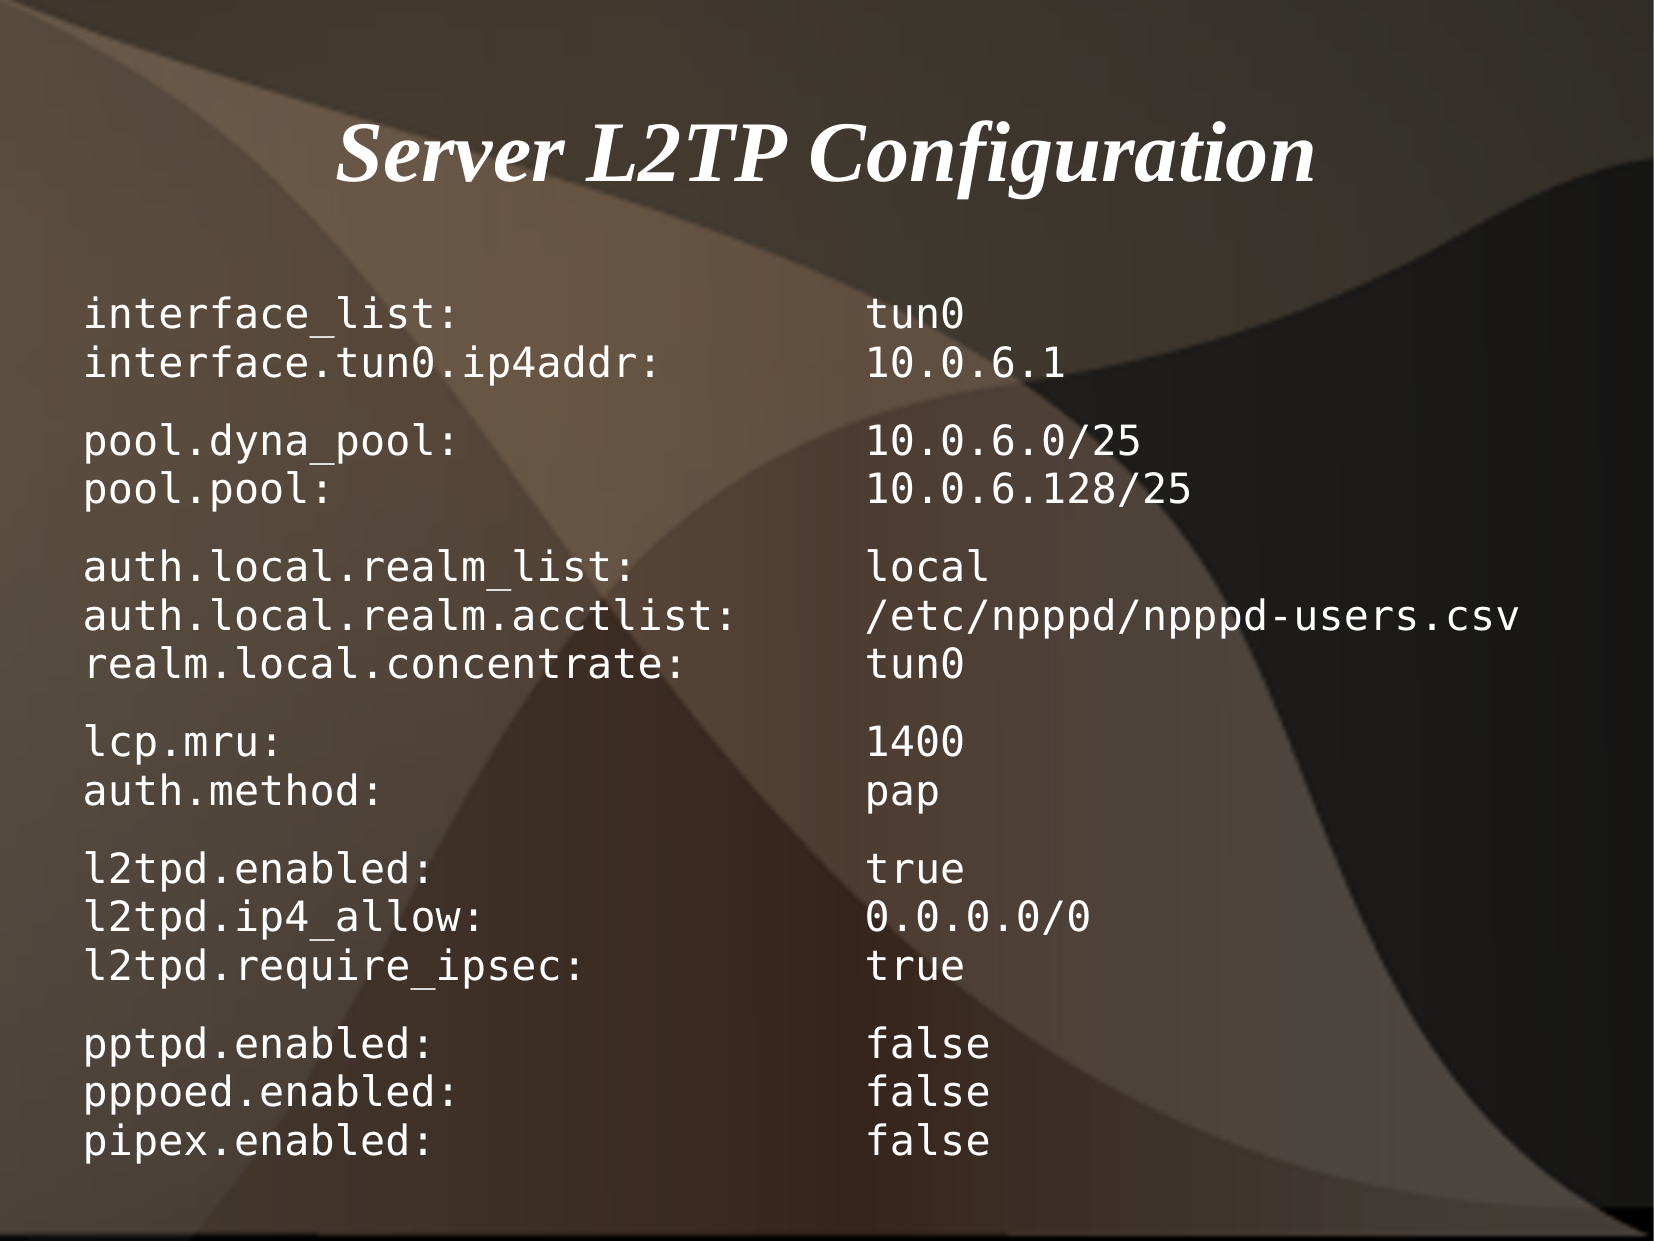

# Server L2TP Configuration
interface_list: tun0
interface.tun0.ip4addr: 10.0.6.1
pool.dyna_pool: 10.0.6.0/25
pool.pool: 10.0.6.128/25
auth.local.realm_list: local
auth.local.realm.acctlist: /etc/npppd/npppd-users.csv
realm.local.concentrate: tun0
lcp.mru: 1400
auth.method: pap
l2tpd.enabled: true
l2tpd.ip4_allow: 0.0.0.0/0
l2tpd.require_ipsec: true
pptpd.enabled: false
pppoed.enabled: false
pipex.enabled: false